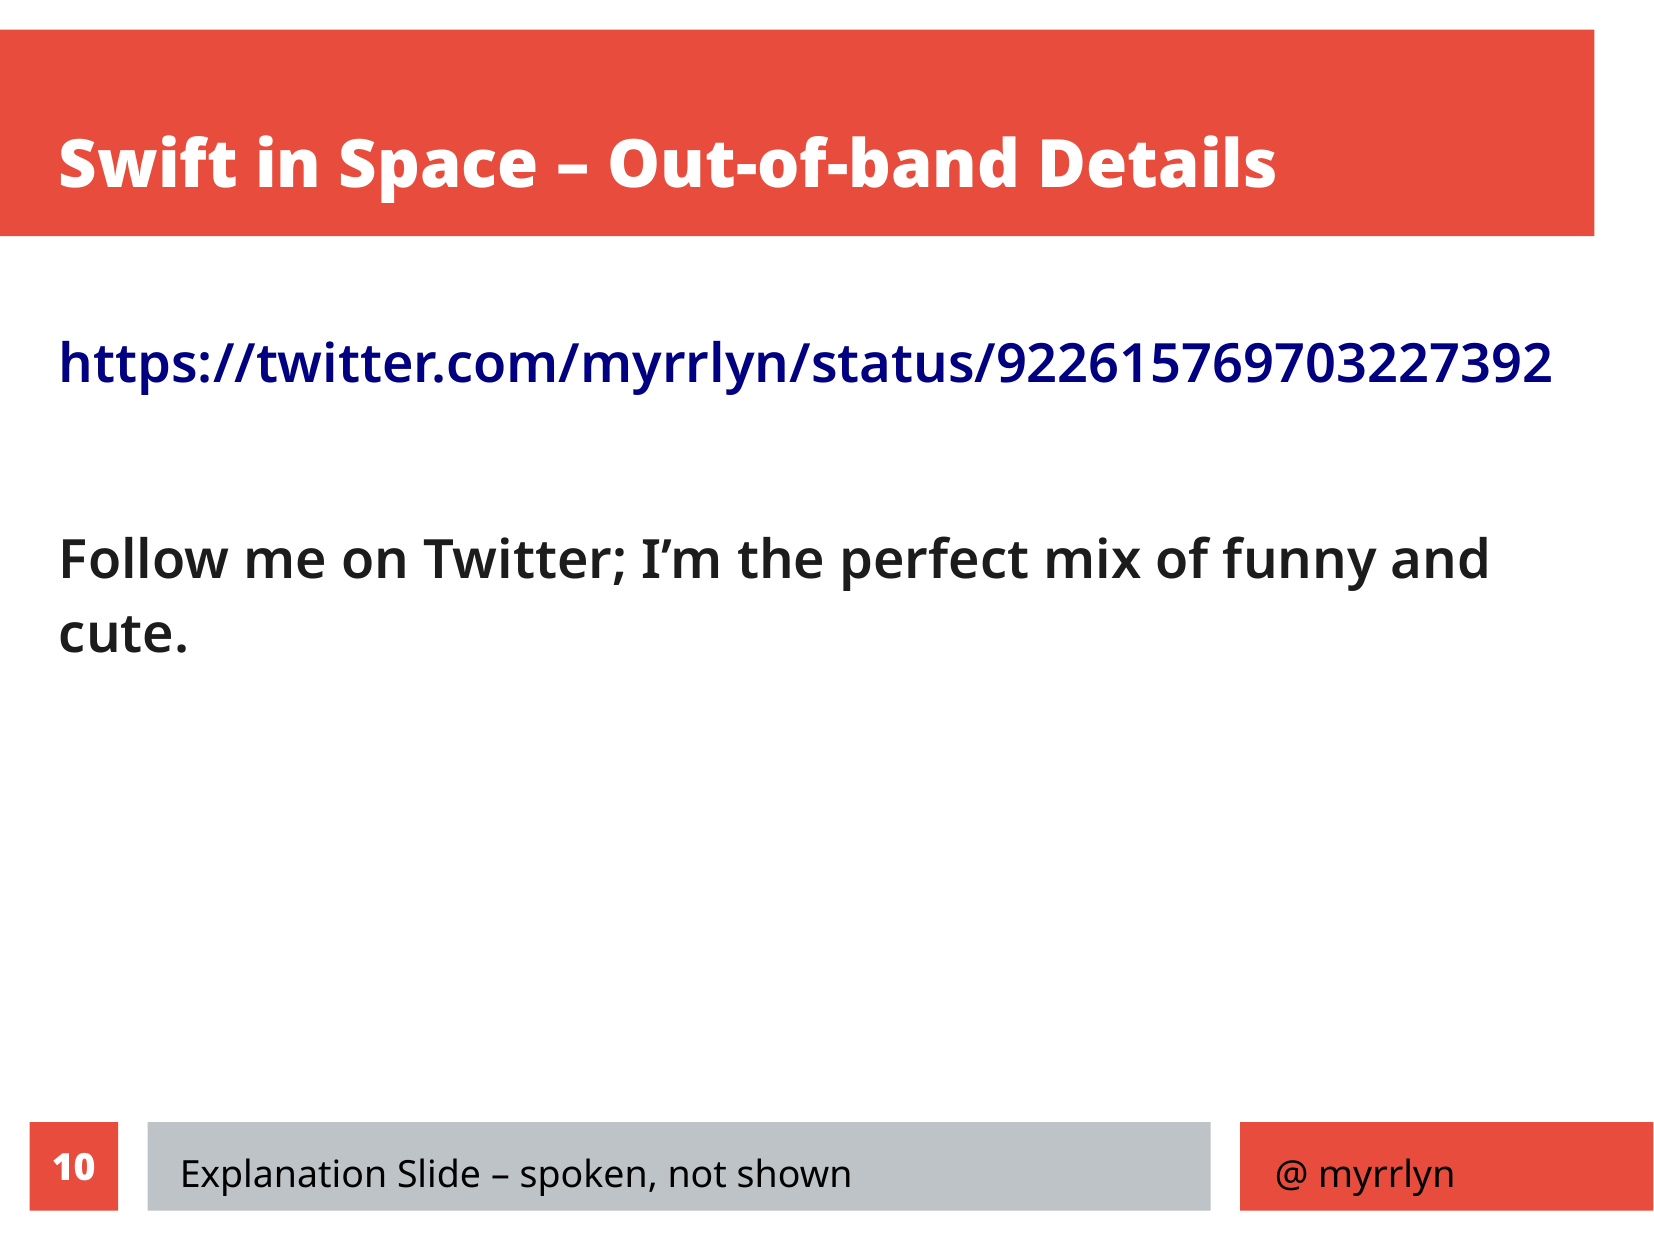

# Swift in Space – Out-of-band Details
https://twitter.com/myrrlyn/status/922615769703227392
Follow me on Twitter; I’m the perfect mix of funny and cute.
10
Explanation Slide – spoken, not shown
@ myrrlyn